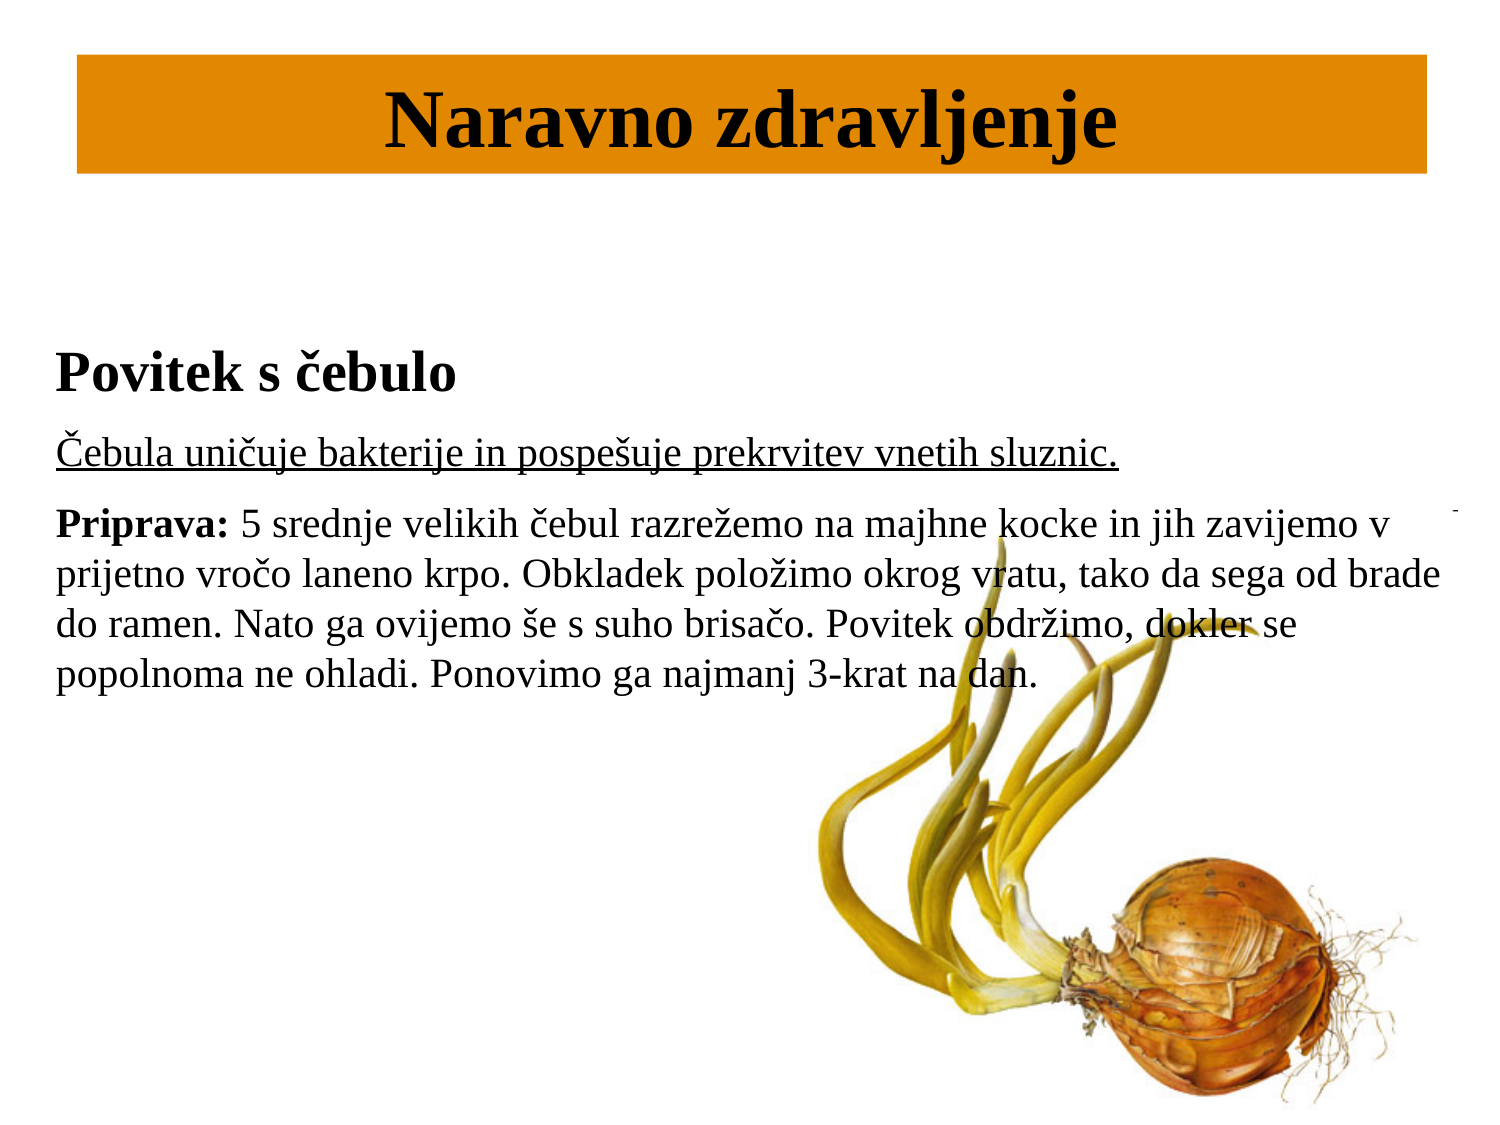

# Naravno zdravljenje
Povitek s čebulo
Čebula uničuje bakterije in pospešuje prekrvitev vnetih sluznic.
Priprava: 5 srednje velikih čebul razrežemo na majhne kocke in jih zavijemo v prijetno vročo laneno krpo. Obkladek položimo okrog vratu, tako da sega od brade do ramen. Nato ga ovijemo še s suho brisačo. Povitek obdržimo, dokler se popolnoma ne ohladi. Ponovimo ga najmanj 3-krat na dan.